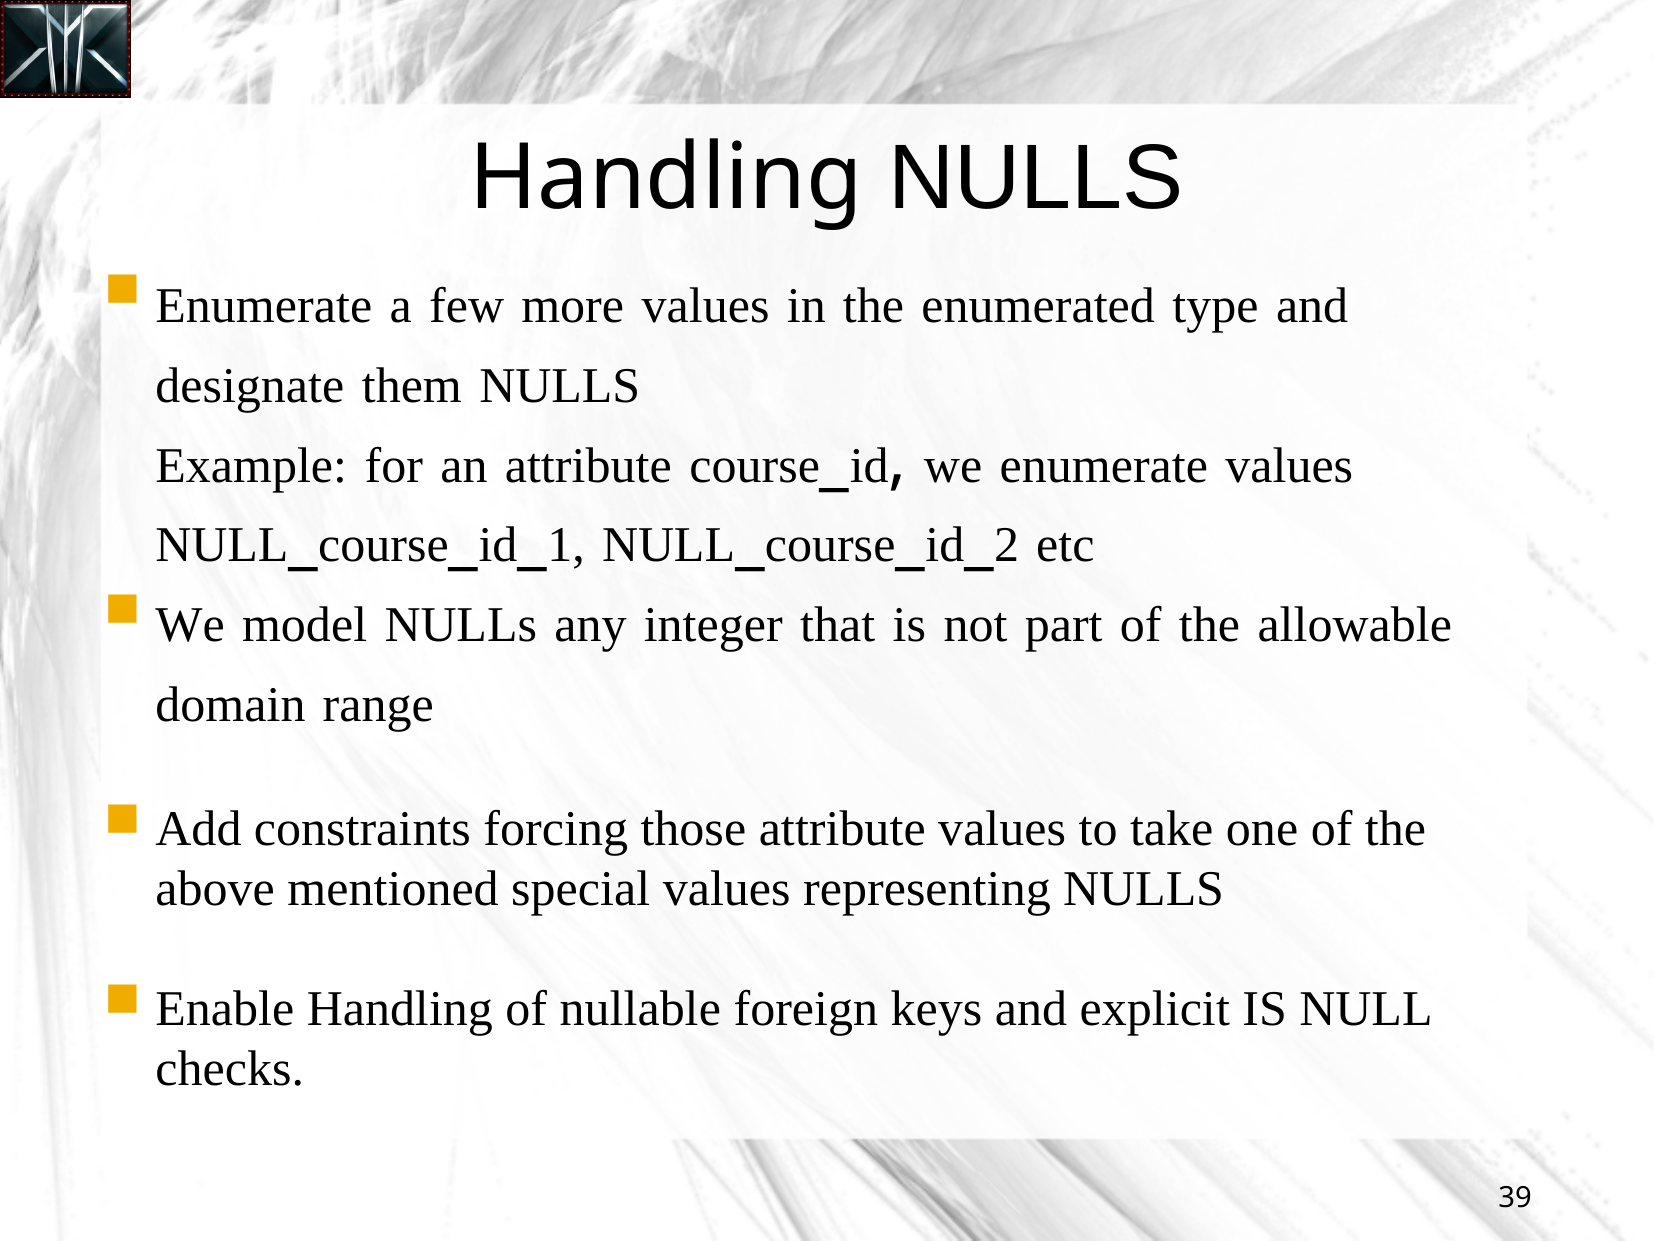

# Handling NULLS
Enumerate a few more values in the enumerated type and designate them NULLS
Example: for an attribute course_id, we enumerate values NULL_course_id_1, NULL_course_id_2 etc
We model NULLs any integer that is not part of the allowable domain range
Add constraints forcing those attribute values to take one of the above mentioned special values representing NULLS
Enable Handling of nullable foreign keys and explicit IS NULL checks.